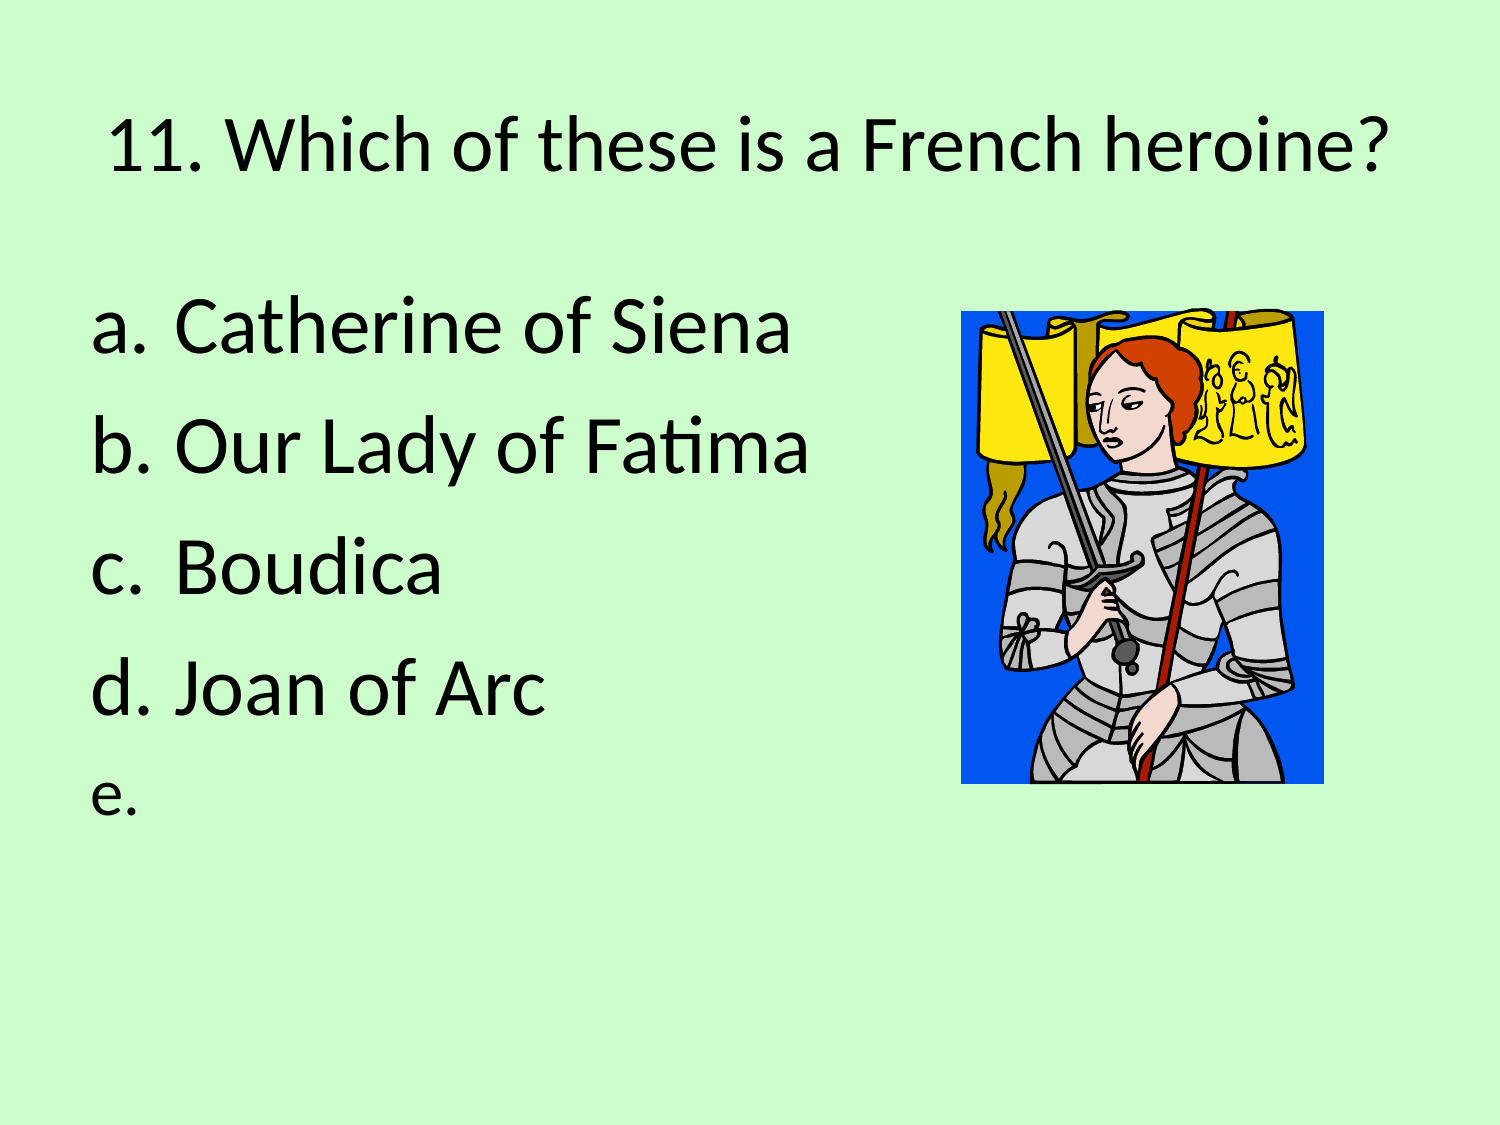

# 11. Which of these is a French heroine?
Catherine of Siena
Our Lady of Fatima
Boudica
Joan of Arc